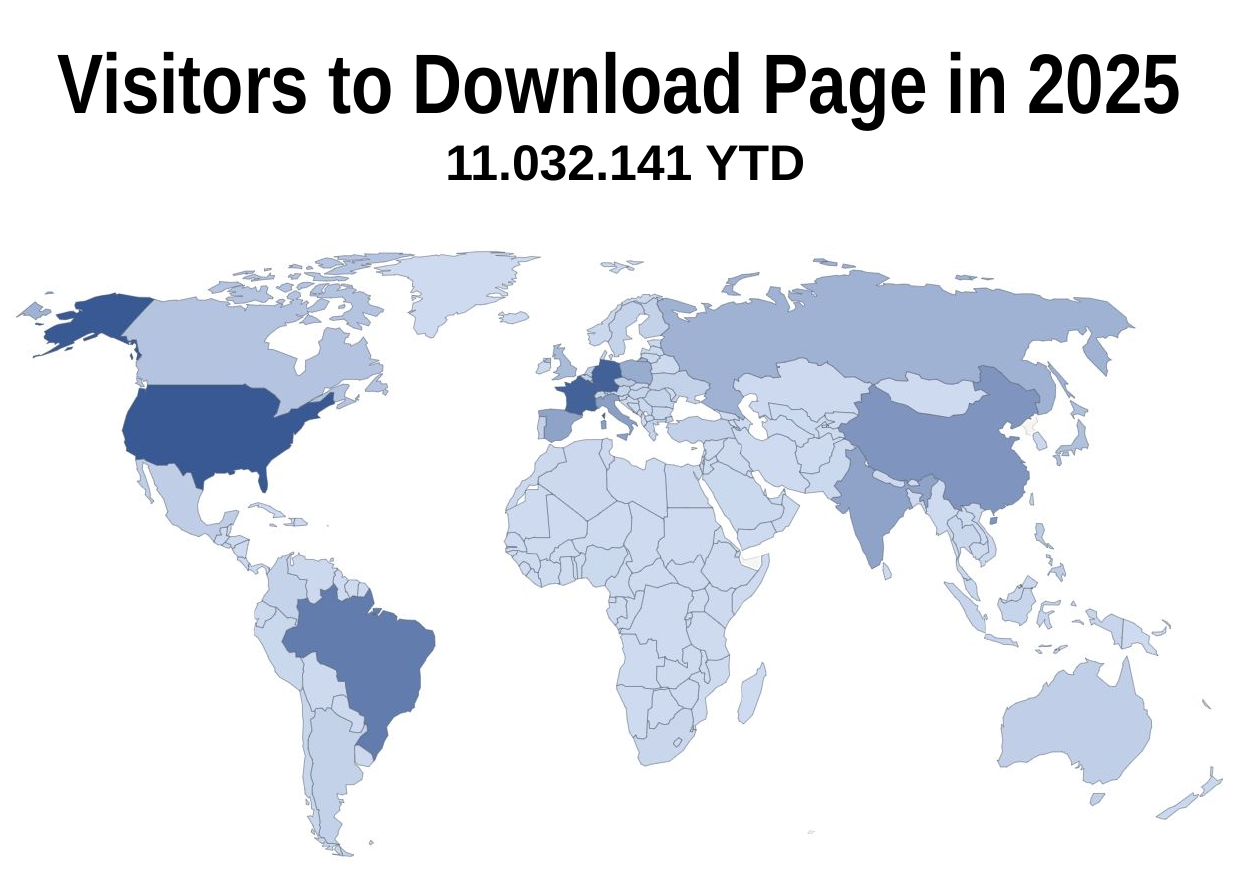

# Visitors to Download Page in 2025
11.032.141 YTD